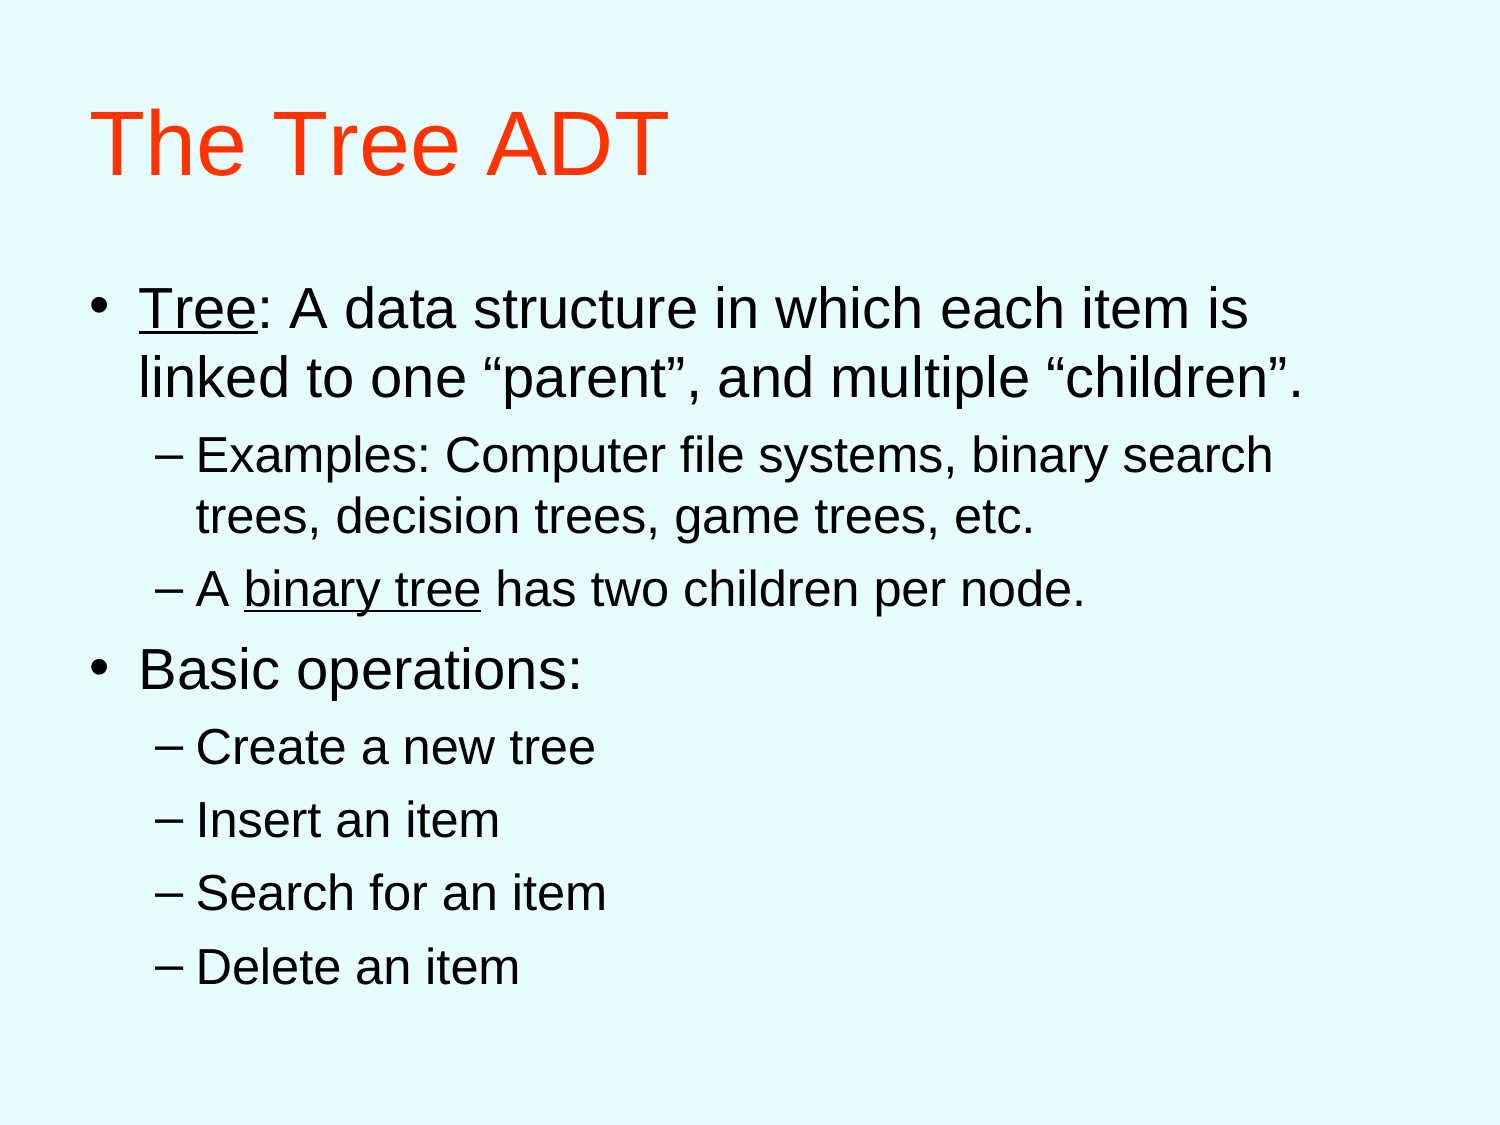

# The Tree ADT
Tree: A data structure in which each item is linked to one “parent”, and multiple “children”.
Examples: Computer file systems, binary search trees, decision trees, game trees, etc.
A binary tree has two children per node.
Basic operations:
Create a new tree
Insert an item
Search for an item
Delete an item